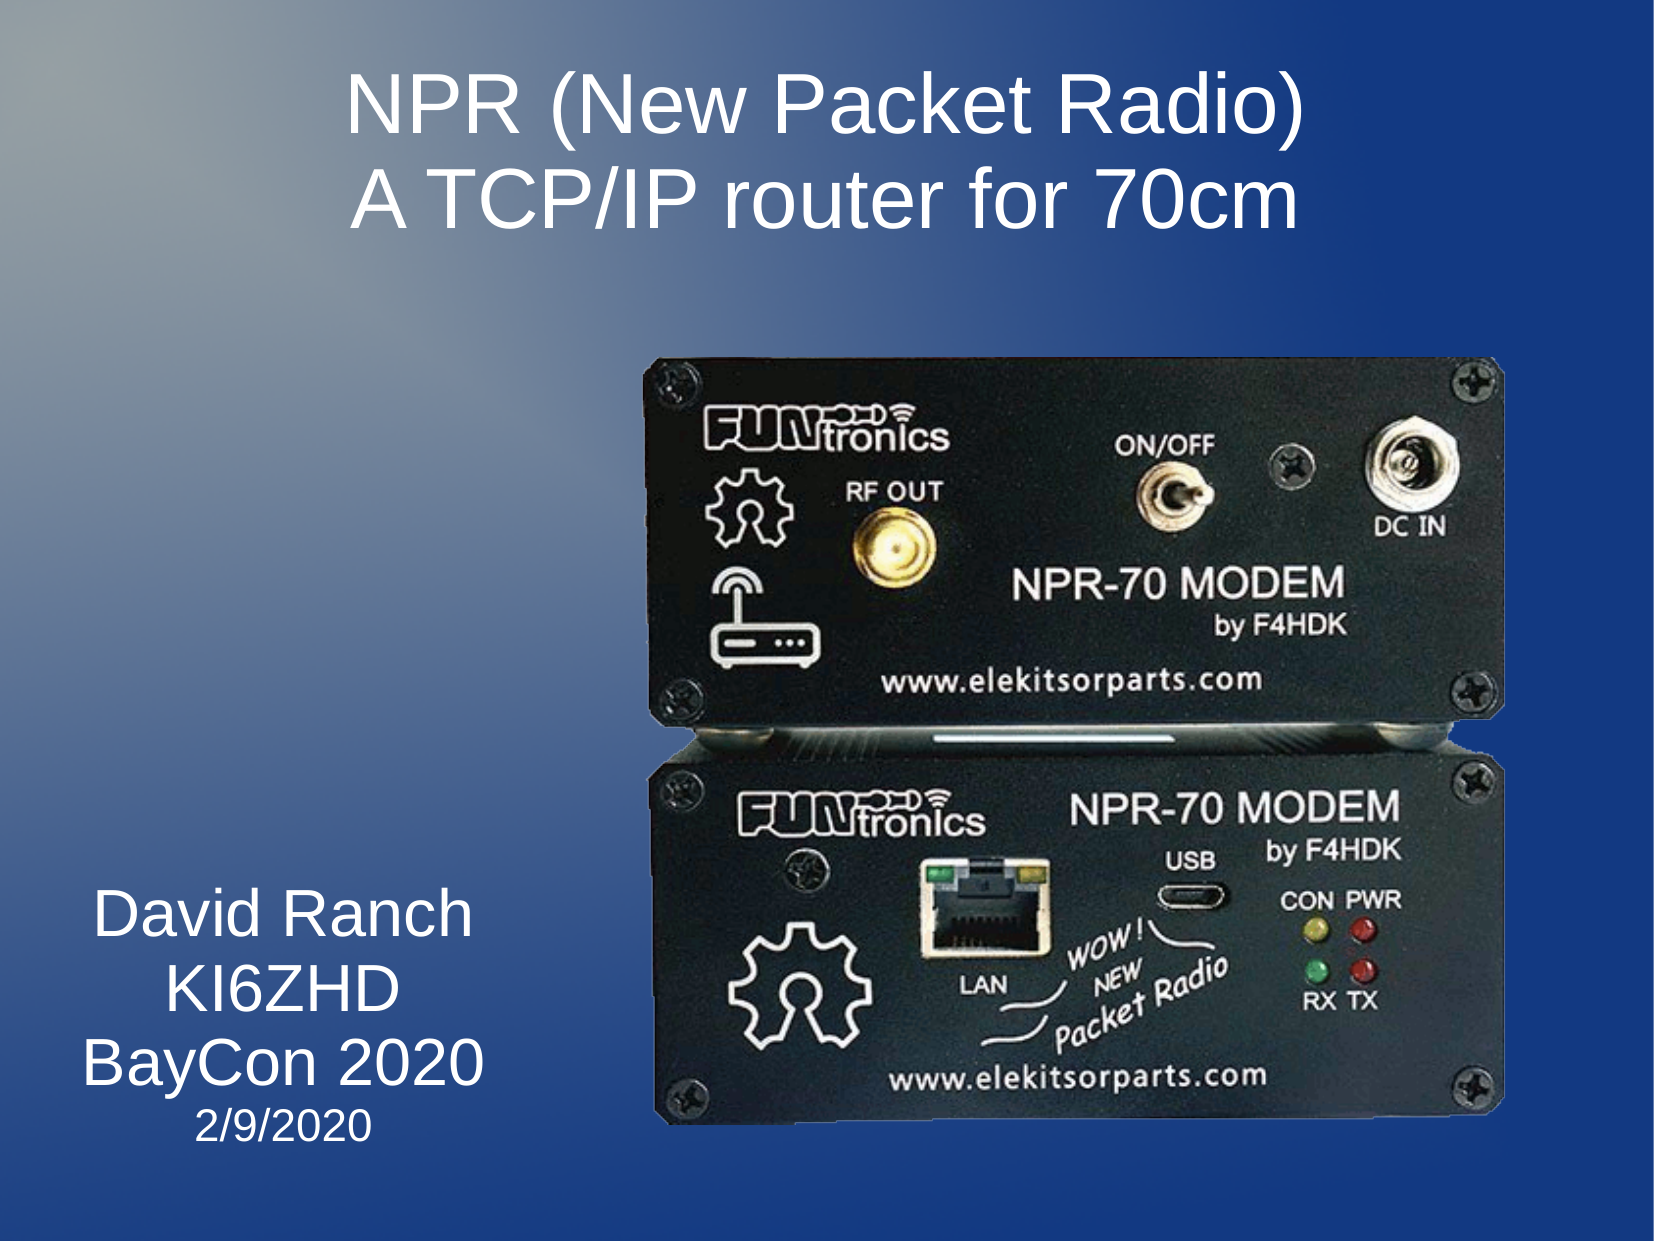

# NPR (New Packet Radio) A TCP/IP router for 70cm
David Ranch
KI6ZHD
BayCon 2020
2/9/2020